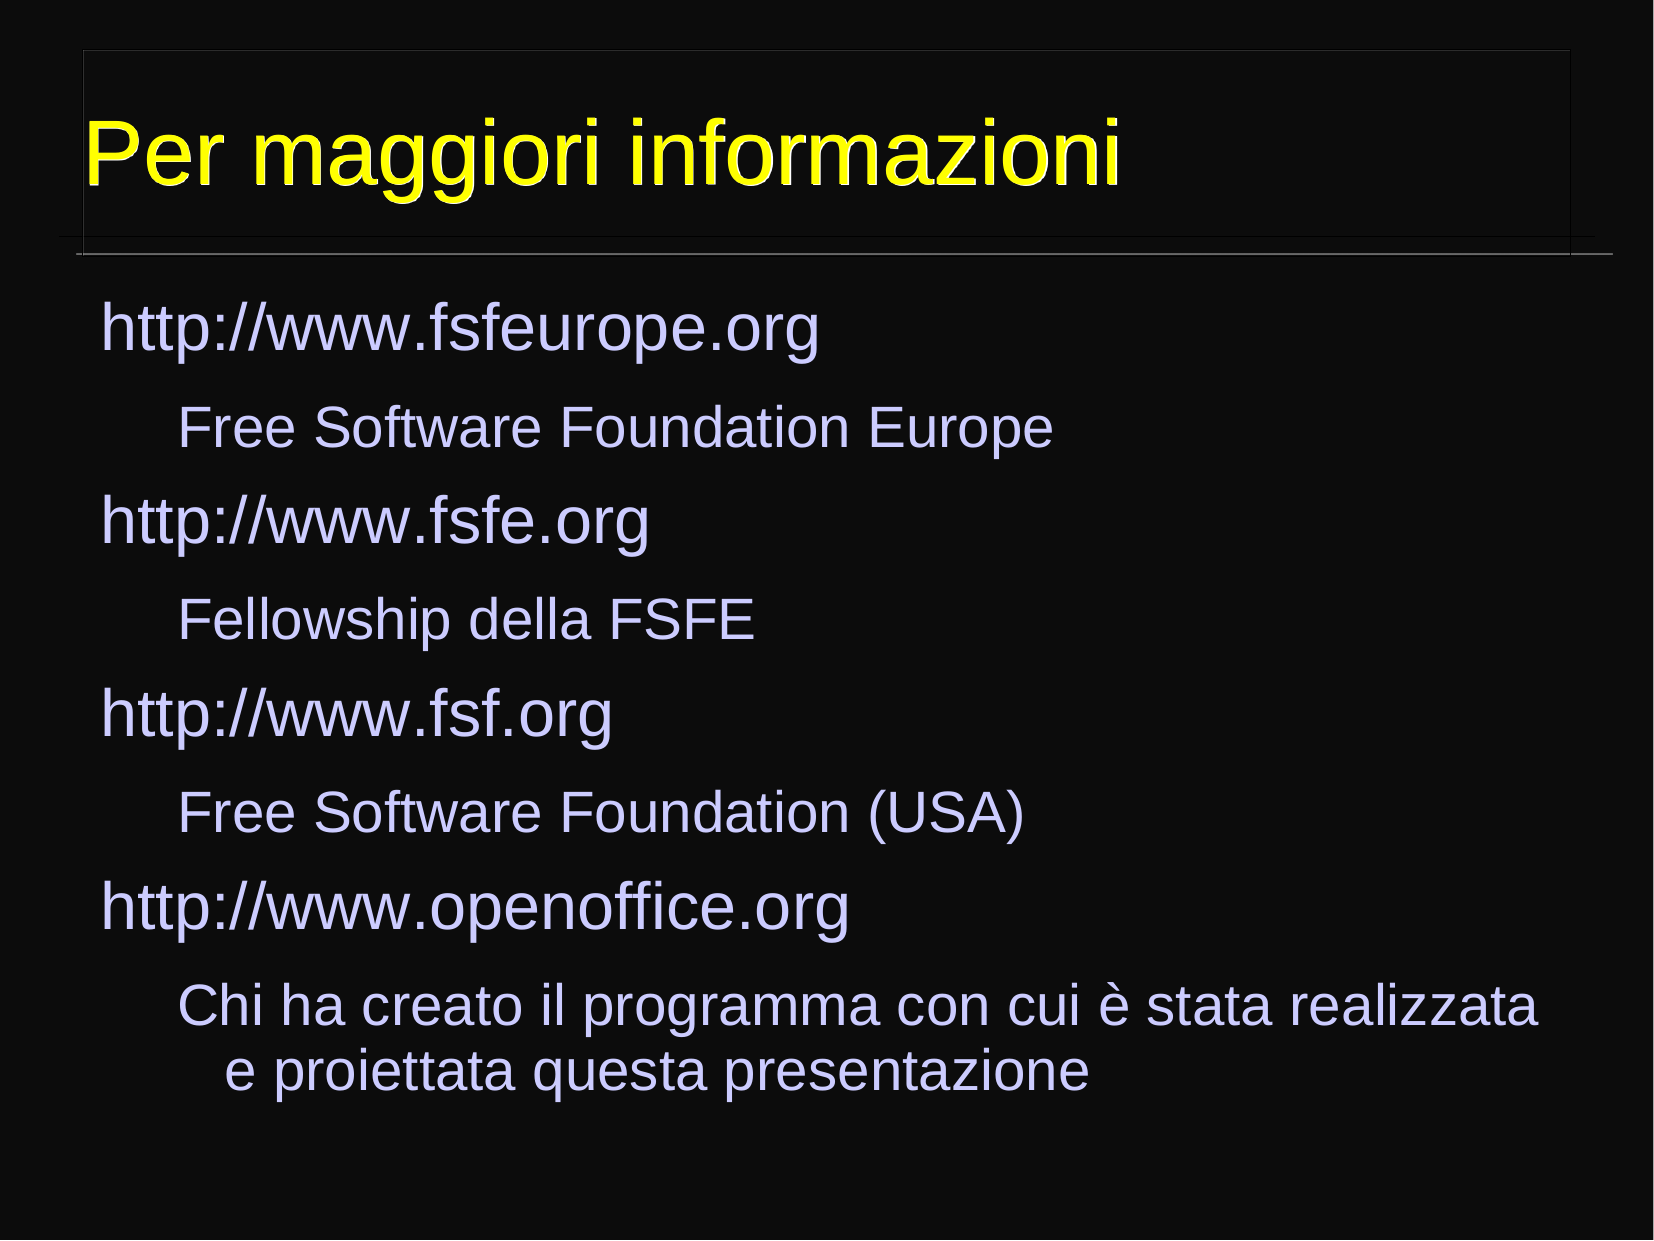

# Per maggiori informazioni
http://www.fsfeurope.org
Free Software Foundation Europe
http://www.fsfe.org
Fellowship della FSFE
http://www.fsf.org
Free Software Foundation (USA)
http://www.openoffice.org
Chi ha creato il programma con cui è stata realizzata e proiettata questa presentazione